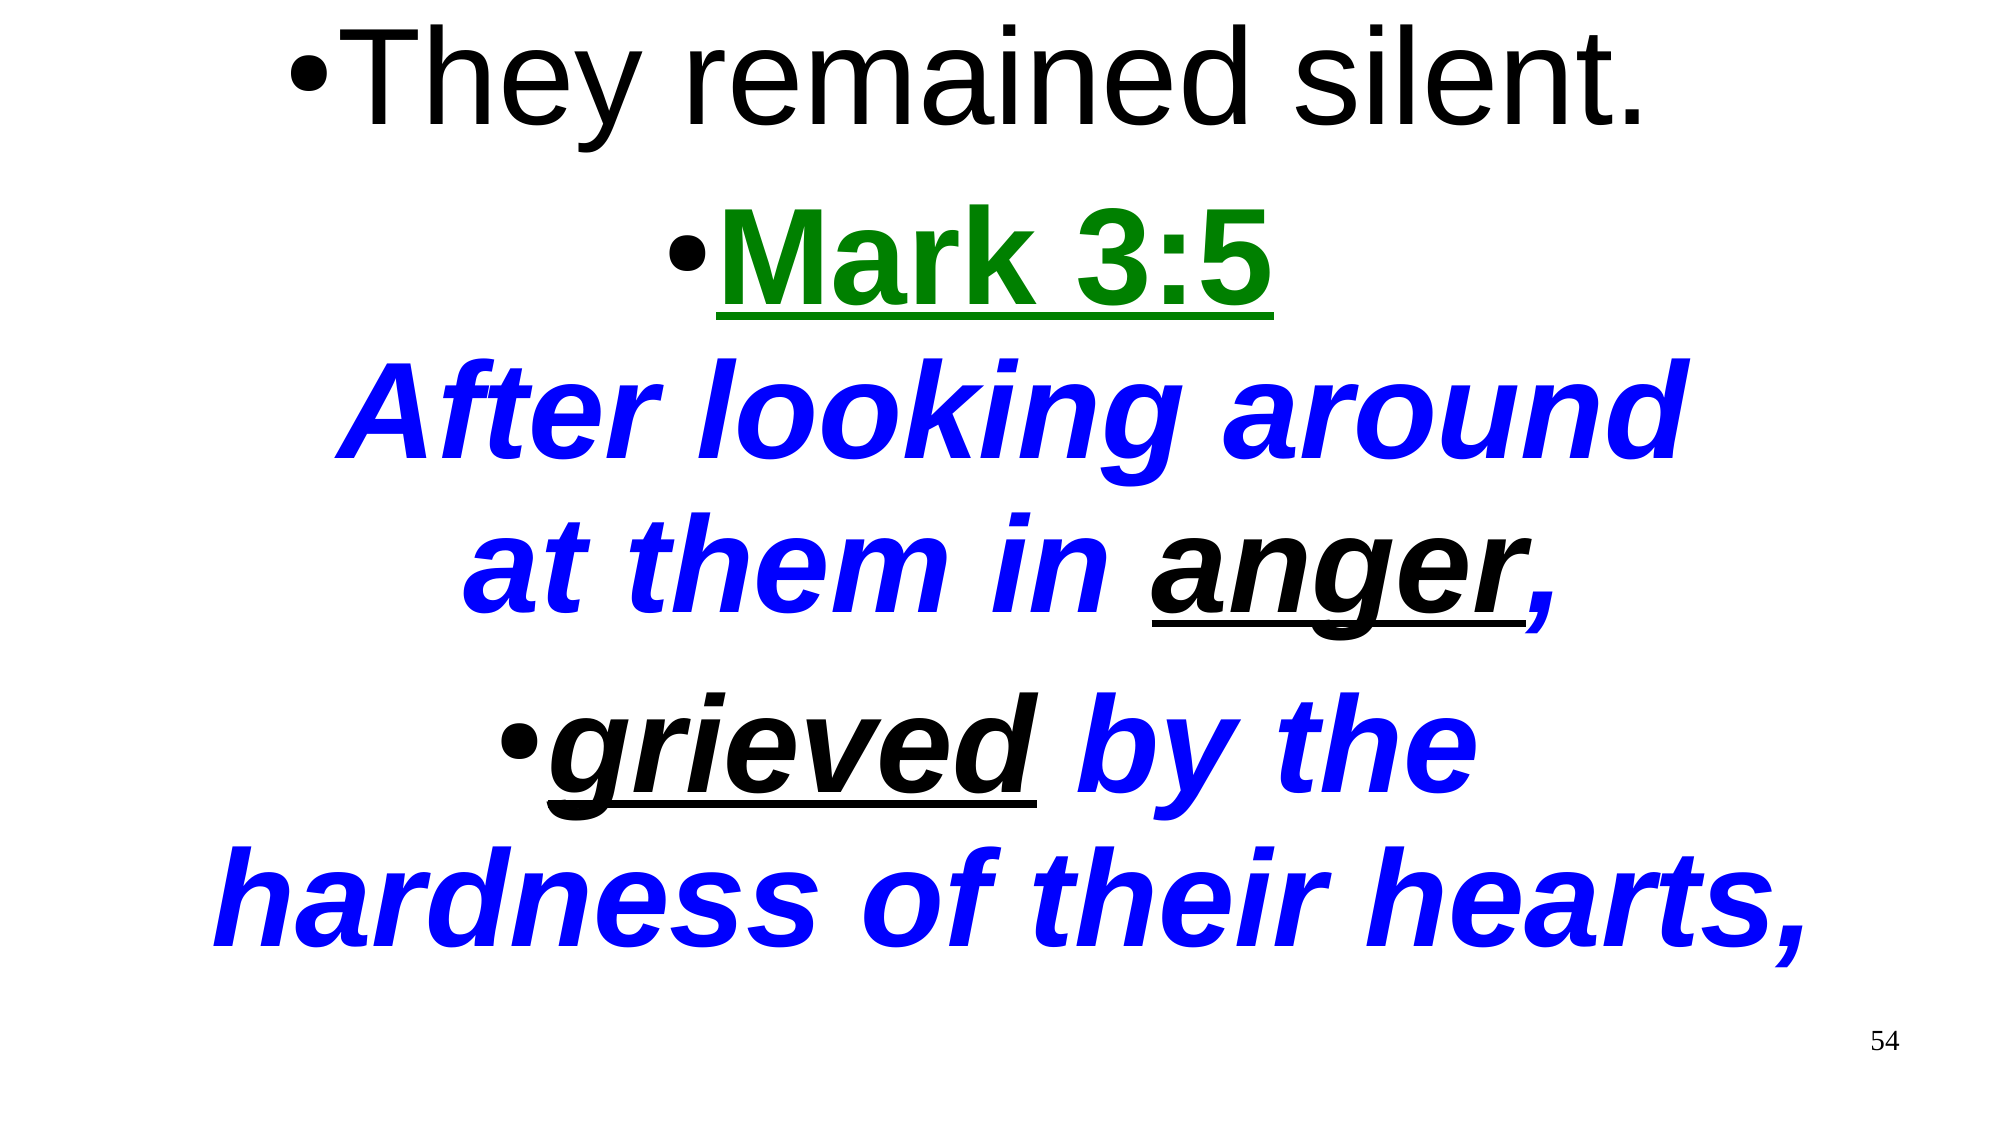

# They remained silent.
Mark 3:5 
After looking around
at them in anger,
grieved by the
hardness of their hearts,
54